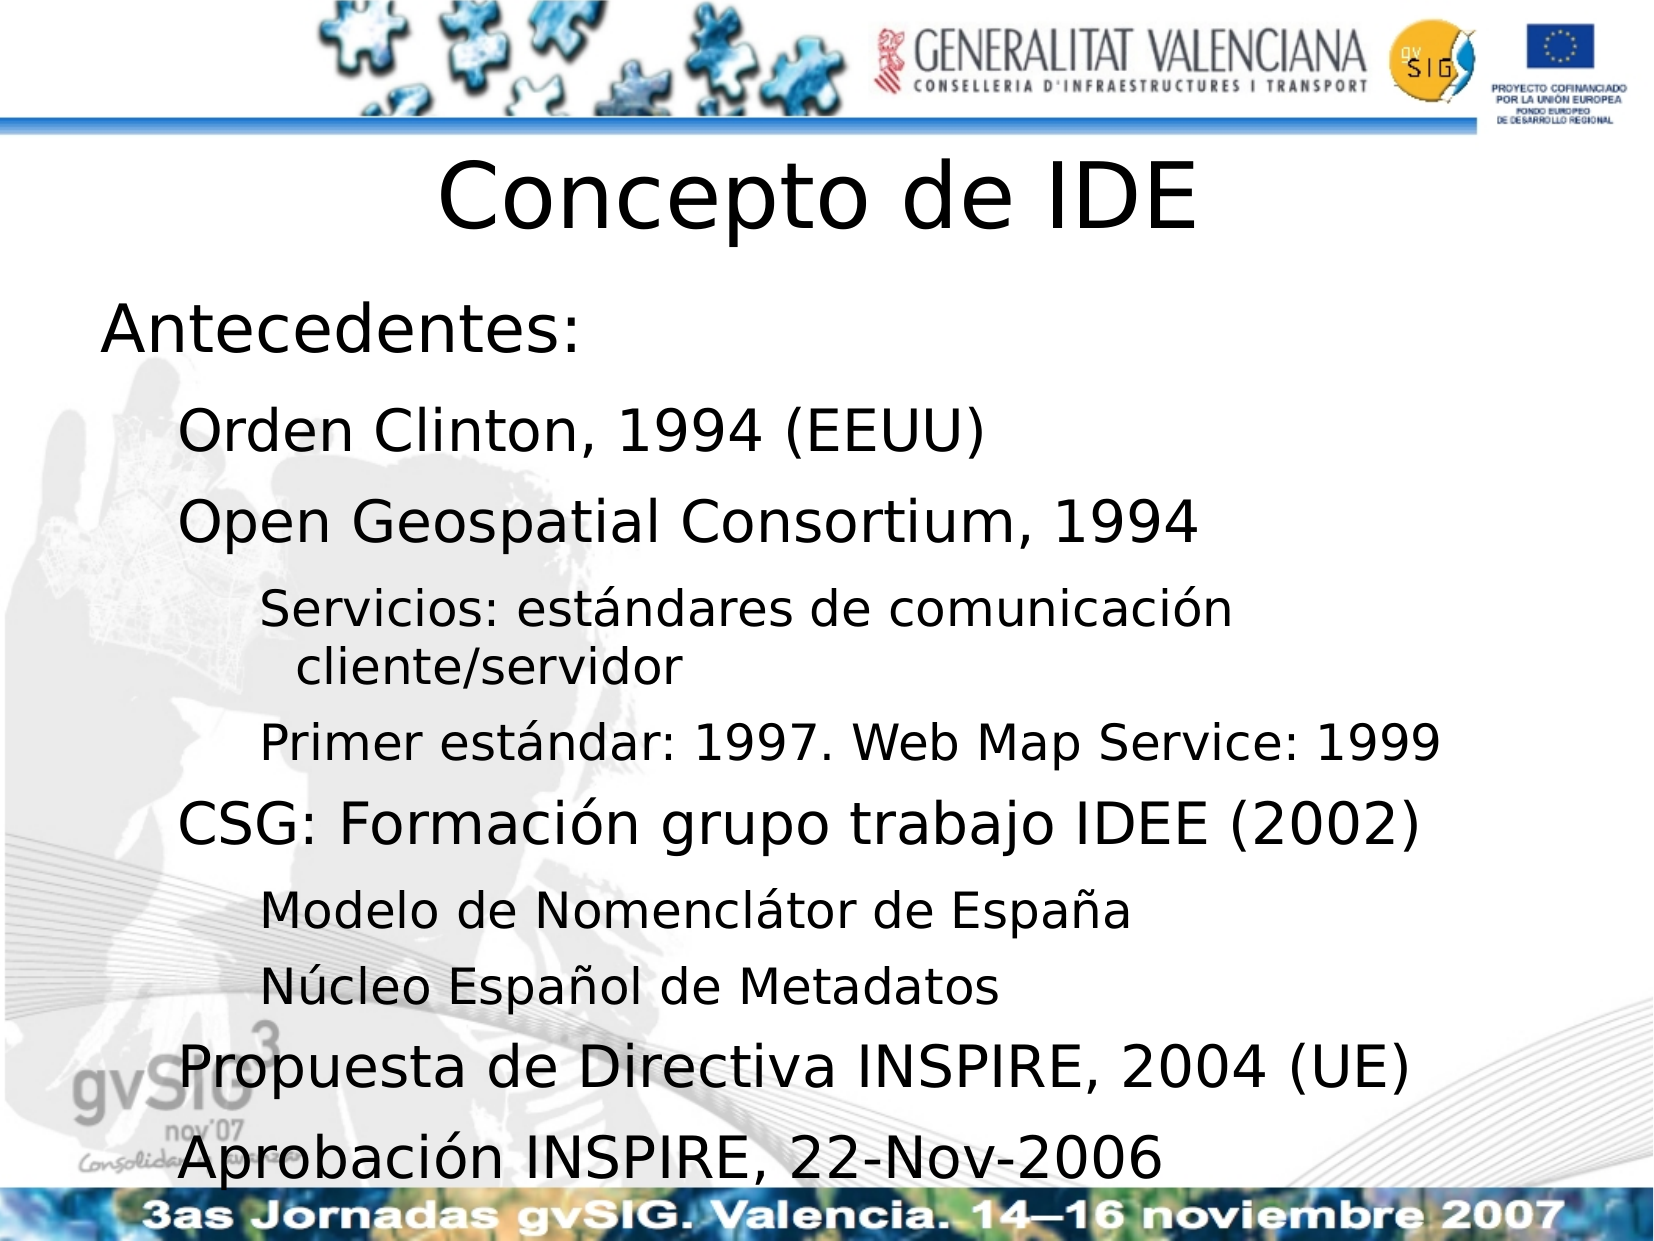

# Concepto de IDE
Antecedentes:
Orden Clinton, 1994 (EEUU)
Open Geospatial Consortium, 1994
Servicios: estándares de comunicación cliente/servidor
Primer estándar: 1997. Web Map Service: 1999
CSG: Formación grupo trabajo IDEE (2002)
Modelo de Nomenclátor de España
Núcleo Español de Metadatos
Propuesta de Directiva INSPIRE, 2004 (UE)
Aprobación INSPIRE, 22-Nov-2006